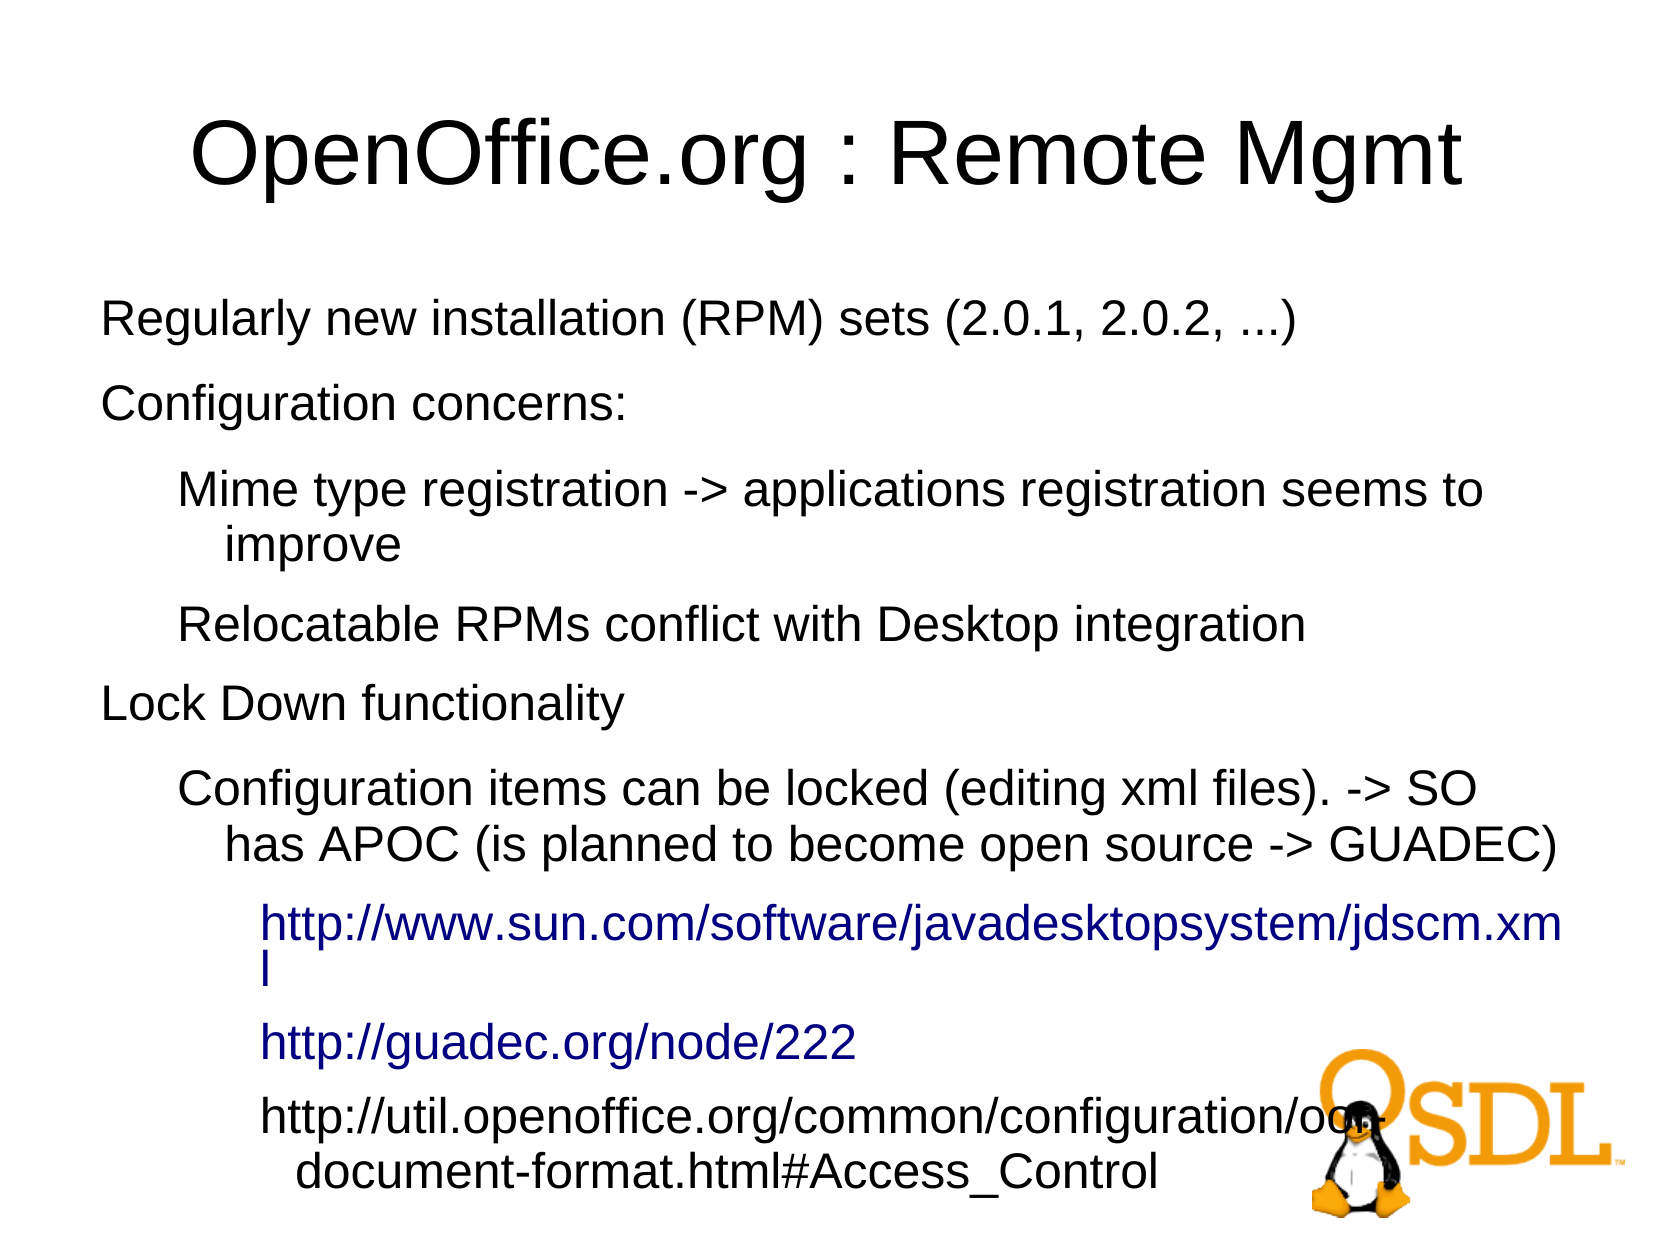

# OpenOffice.org : Remote Mgmt
Regularly new installation (RPM) sets (2.0.1, 2.0.2, ...)
Configuration concerns:
Mime type registration -> applications registration seems to improve
Relocatable RPMs conflict with Desktop integration
Lock Down functionality
Configuration items can be locked (editing xml files). -> SO has APOC (is planned to become open source -> GUADEC)
http://www.sun.com/software/javadesktopsystem/jdscm.xml
http://guadec.org/node/222
http://util.openoffice.org/common/configuration/oor-document-format.html#Access_Control